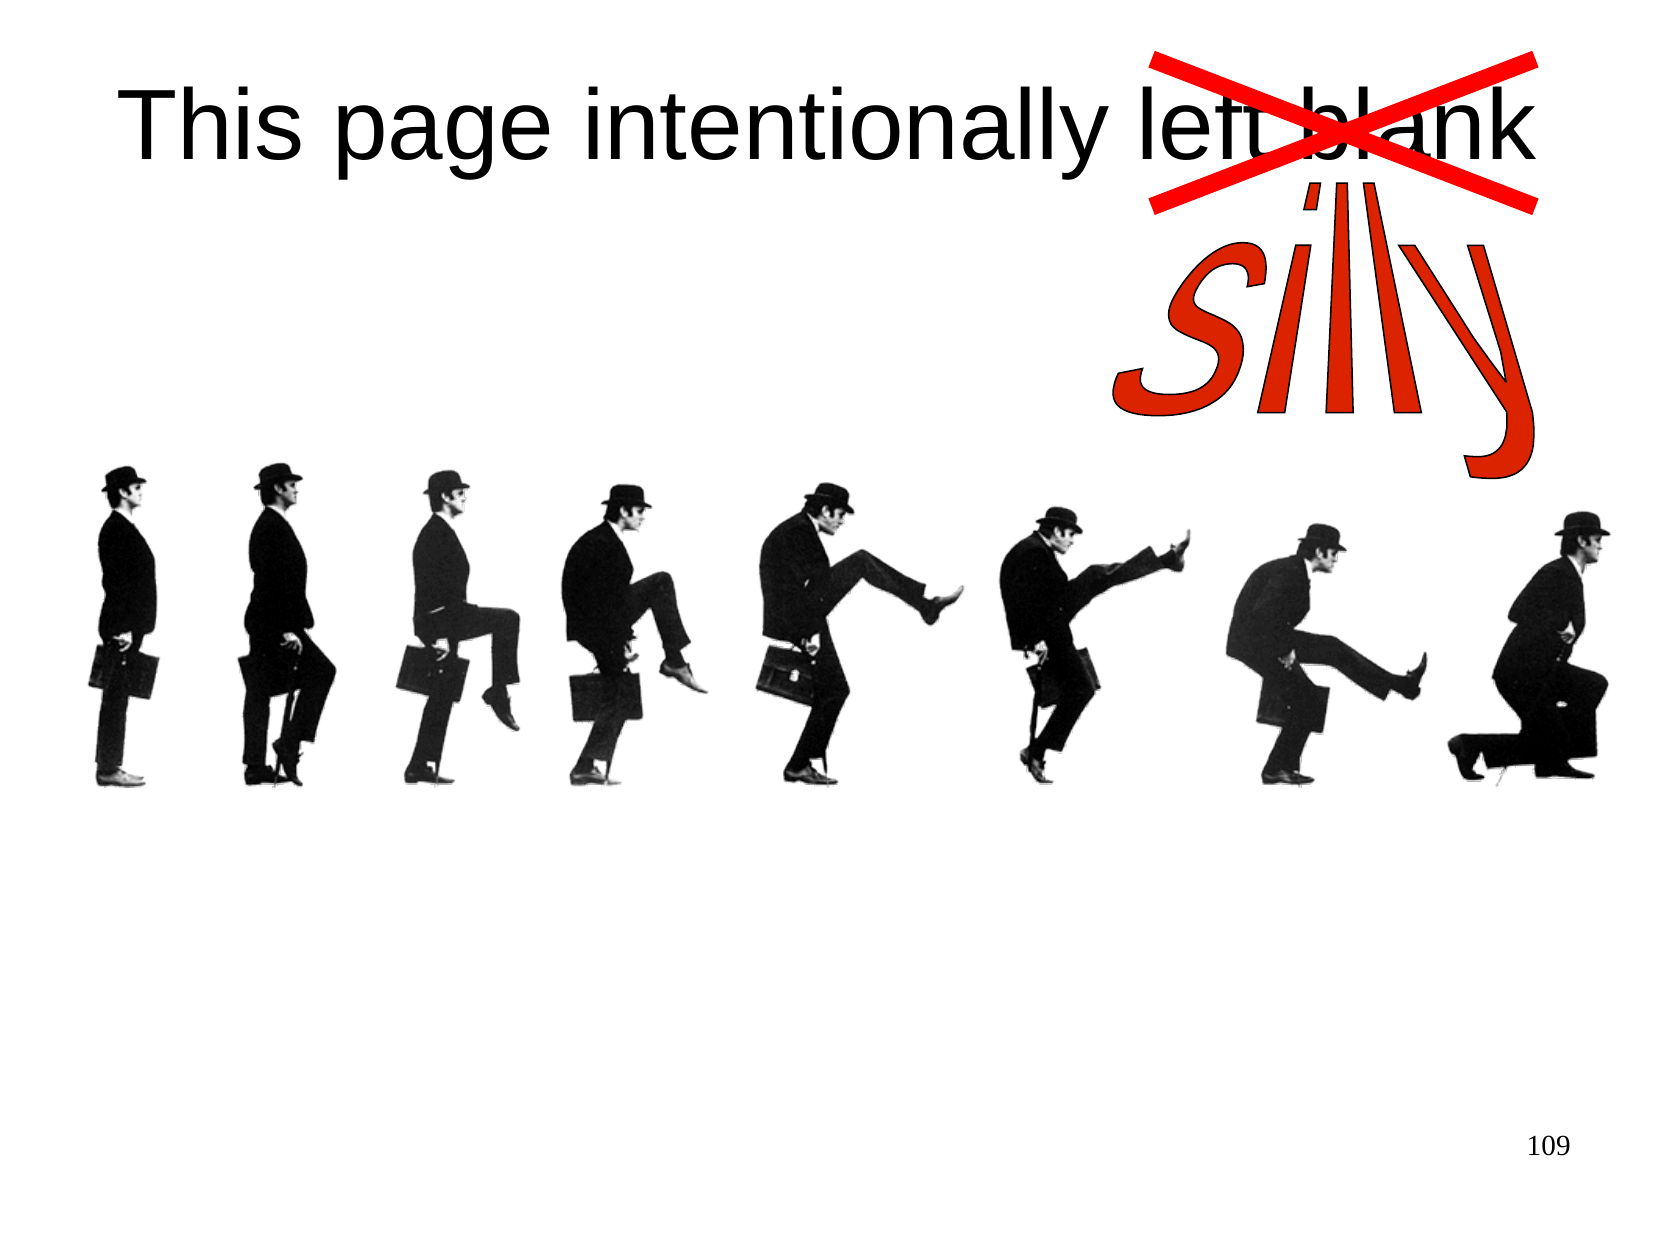

This page intentionally left blank
silly
109